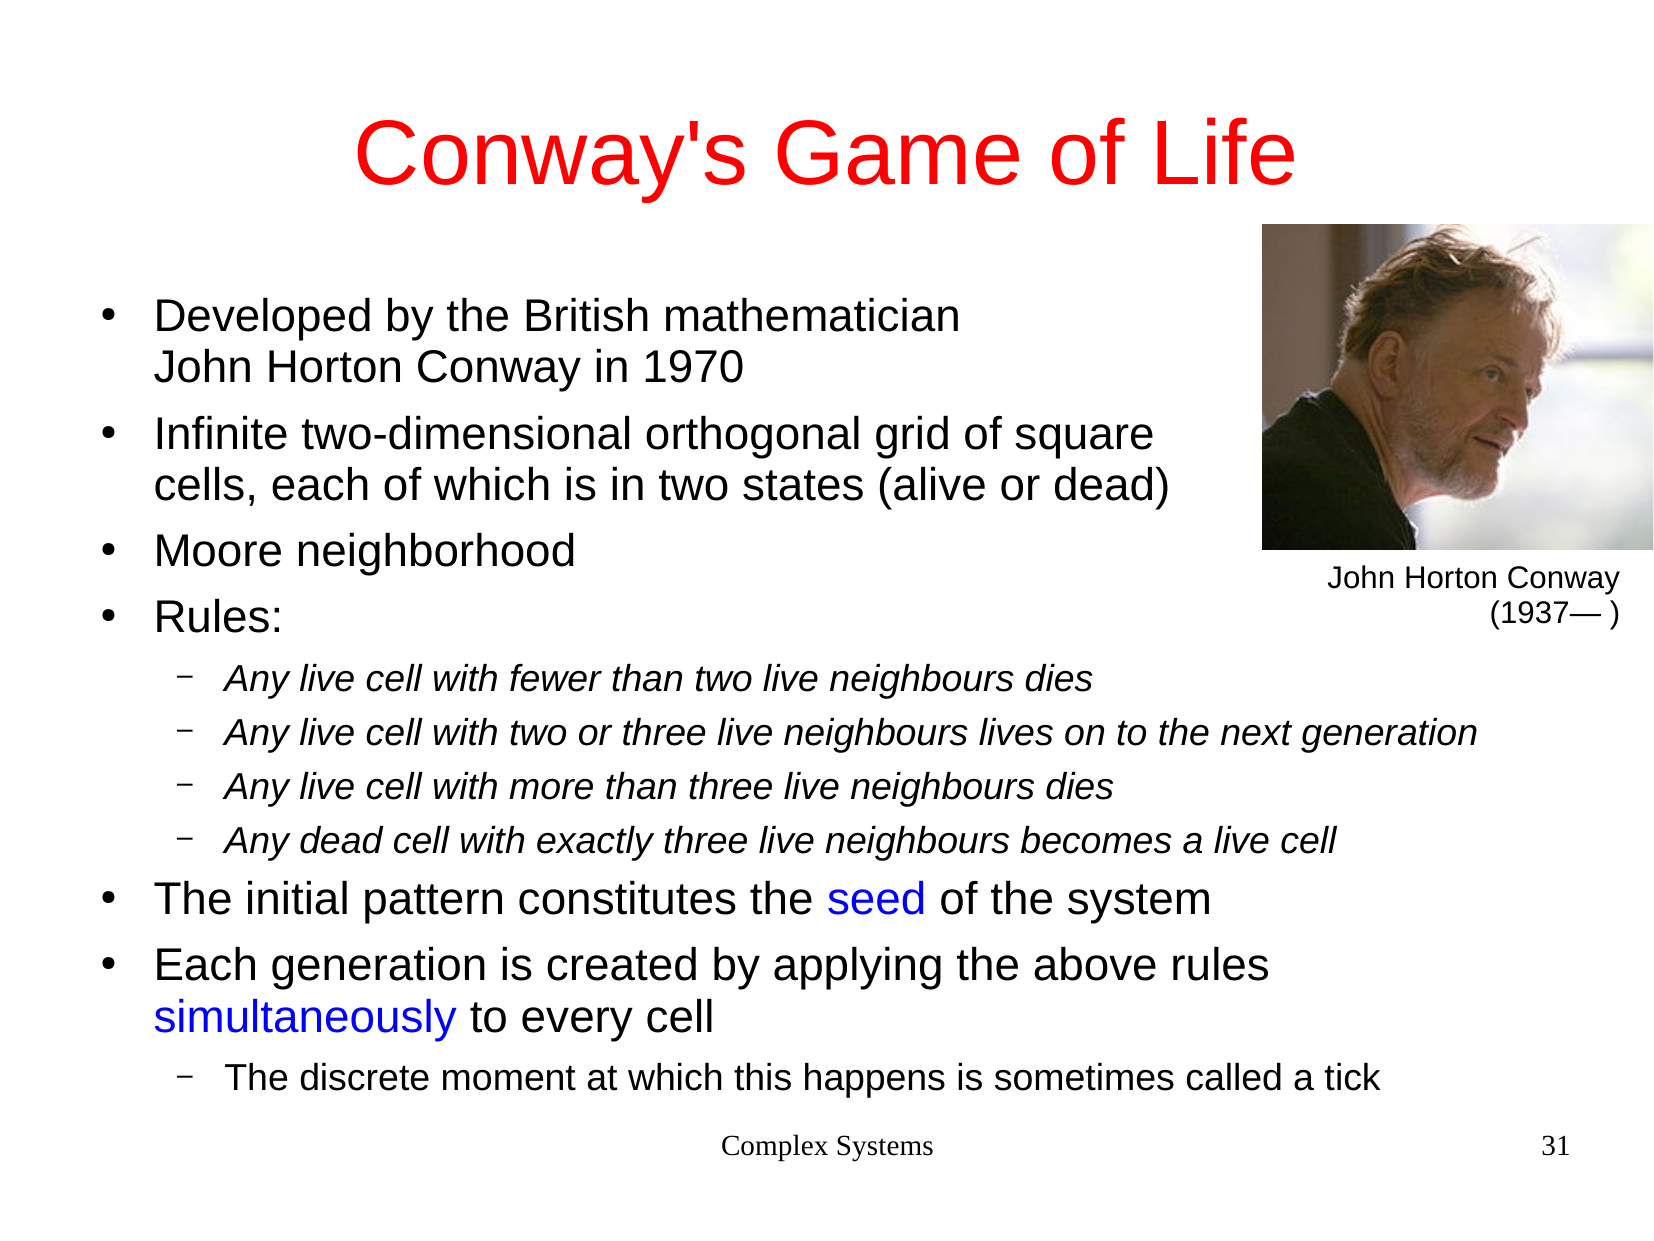

# Conway's Game of Life
Developed by the British mathematician
John Horton Conway in 1970
Infinite two-dimensional orthogonal grid of square
cells, each of which is in two states (alive or dead)
Moore neighborhood
Rules:
Any live cell with fewer than two live neighbours dies
Any live cell with two or three live neighbours lives on to the next generation
Any live cell with more than three live neighbours dies
Any dead cell with exactly three live neighbours becomes a live cell
The initial pattern constitutes the seed of the system
Each generation is created by applying the above rules simultaneously to every cell
The discrete moment at which this happens is sometimes called a tick
John Horton Conway
(1937— )
Complex Systems
31